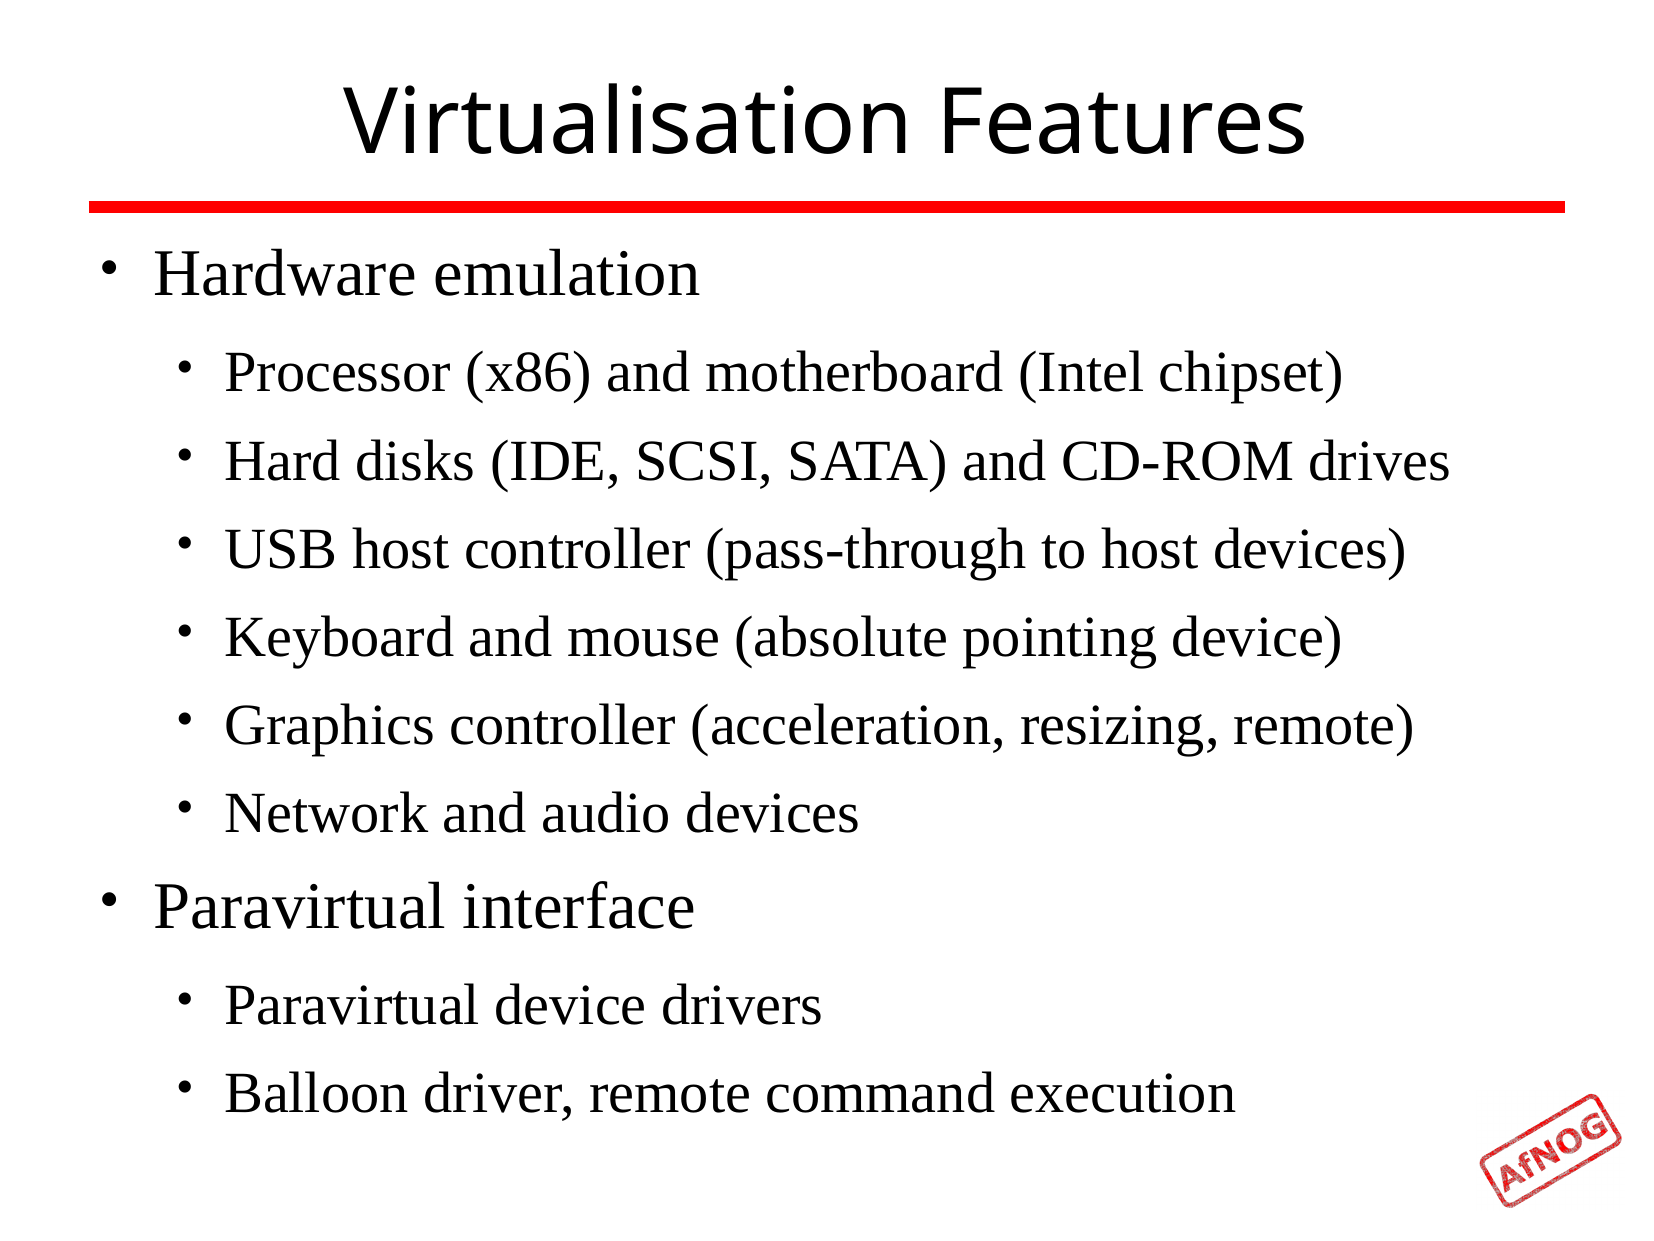

# Virtualisation Features
Hardware emulation
Processor (x86) and motherboard (Intel chipset)
Hard disks (IDE, SCSI, SATA) and CD-ROM drives
USB host controller (pass-through to host devices)
Keyboard and mouse (absolute pointing device)
Graphics controller (acceleration, resizing, remote)
Network and audio devices
Paravirtual interface
Paravirtual device drivers
Balloon driver, remote command execution